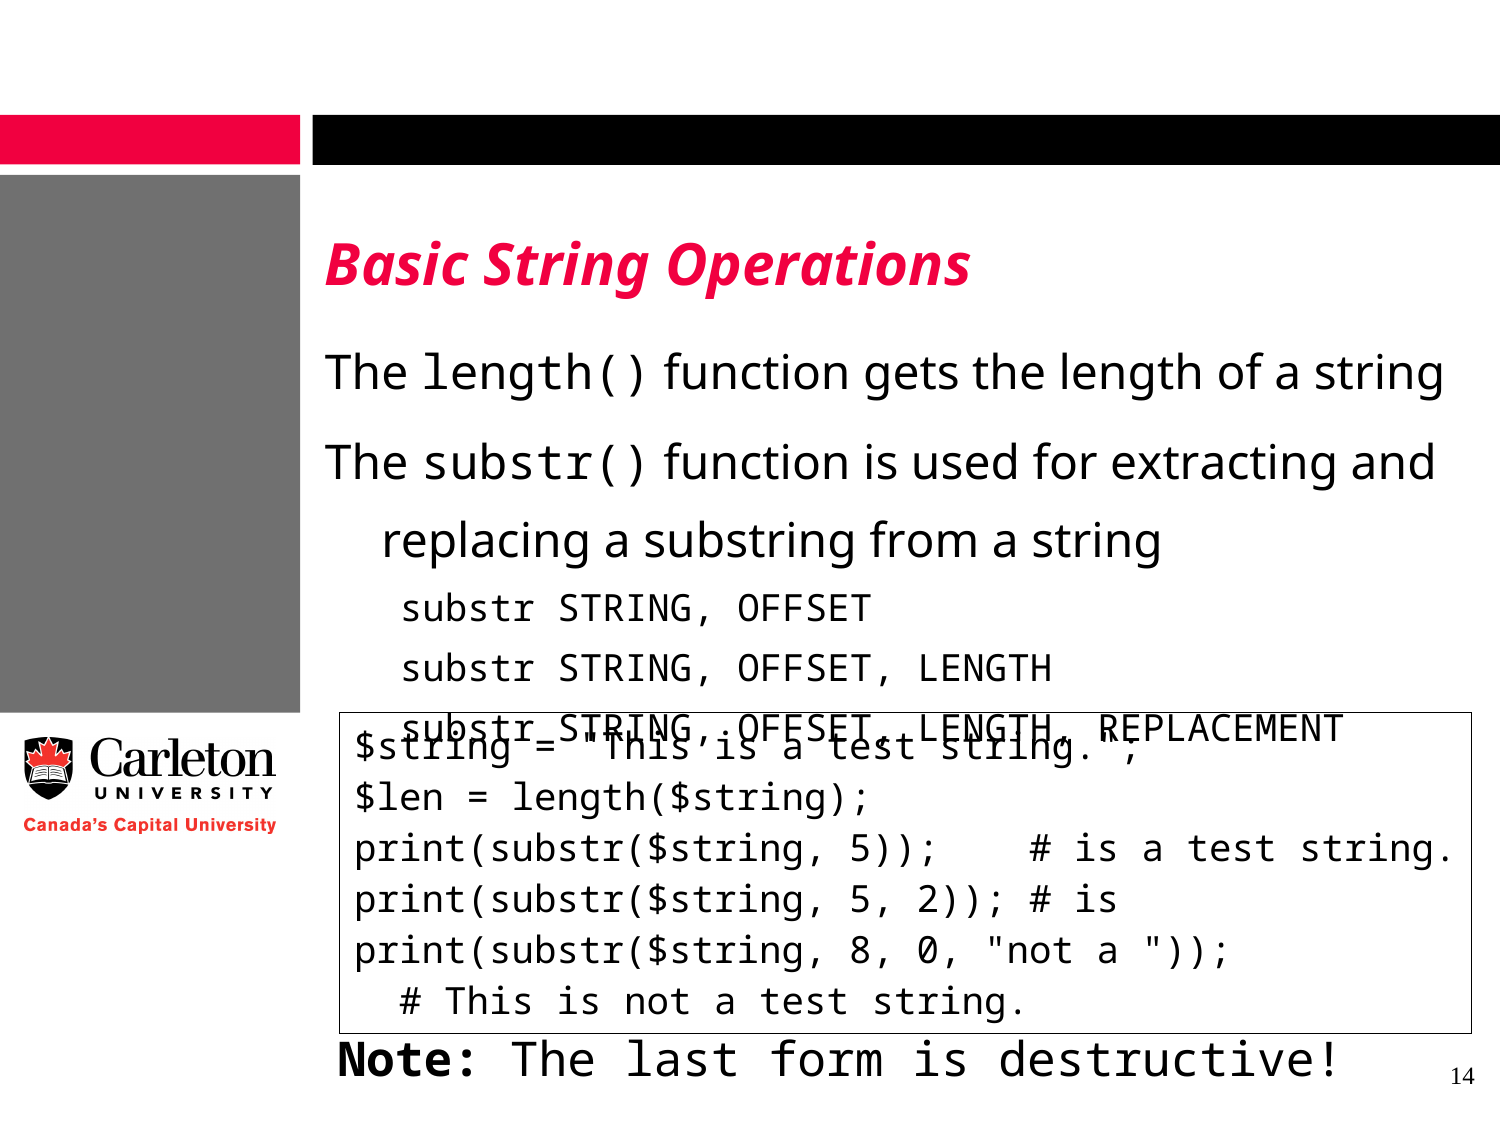

# Basic String Operations
The length() function gets the length of a string
The substr() function is used for extracting and replacing a substring from a string
substr STRING, OFFSET
substr STRING, OFFSET, LENGTH
substr STRING, OFFSET, LENGTH, REPLACEMENT
$string = "This is a test string.";
$len = length($string);
print(substr($string, 5)); # is a test string.
print(substr($string, 5, 2)); # is
print(substr($string, 8, 0, "not a "));
 # This is not a test string.
Note: The last form is destructive!
14